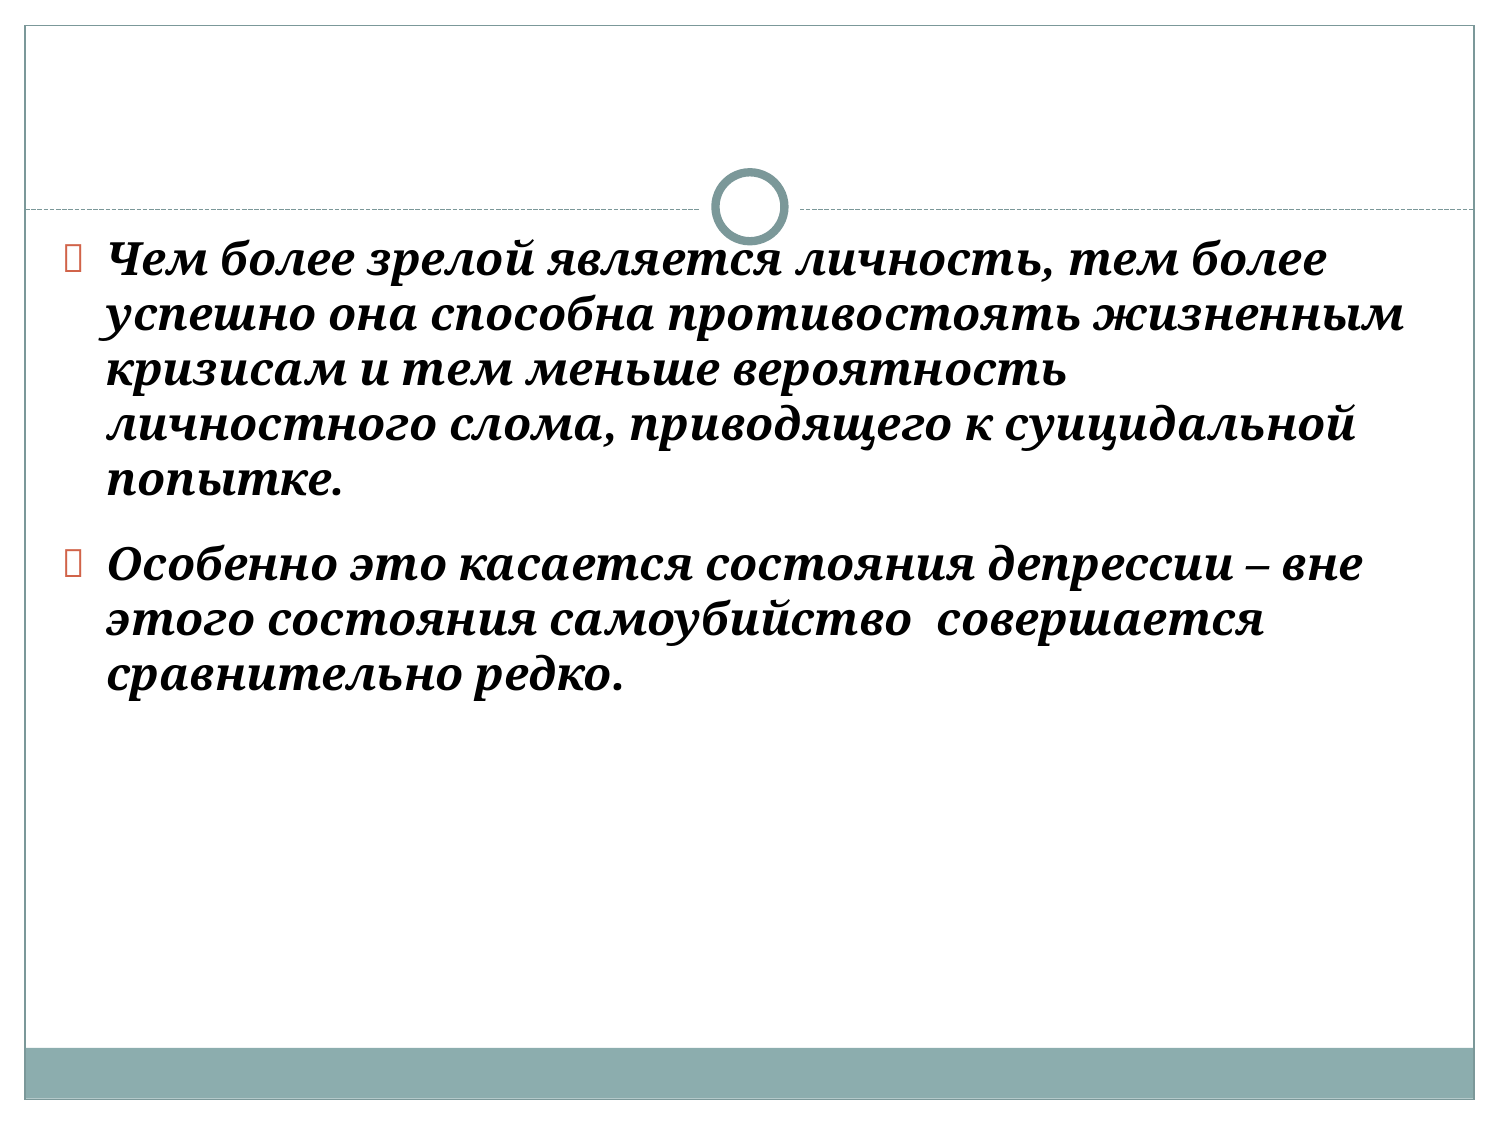

# Чем более зрелой является личность, тем более успешно она способна противостоять жизненным кризисам и тем меньше вероятность личностного слома, приводящего к суицидальной попытке.
Особенно это касается состояния депрессии – вне этого состояния самоубийство совершается сравнительно редко.